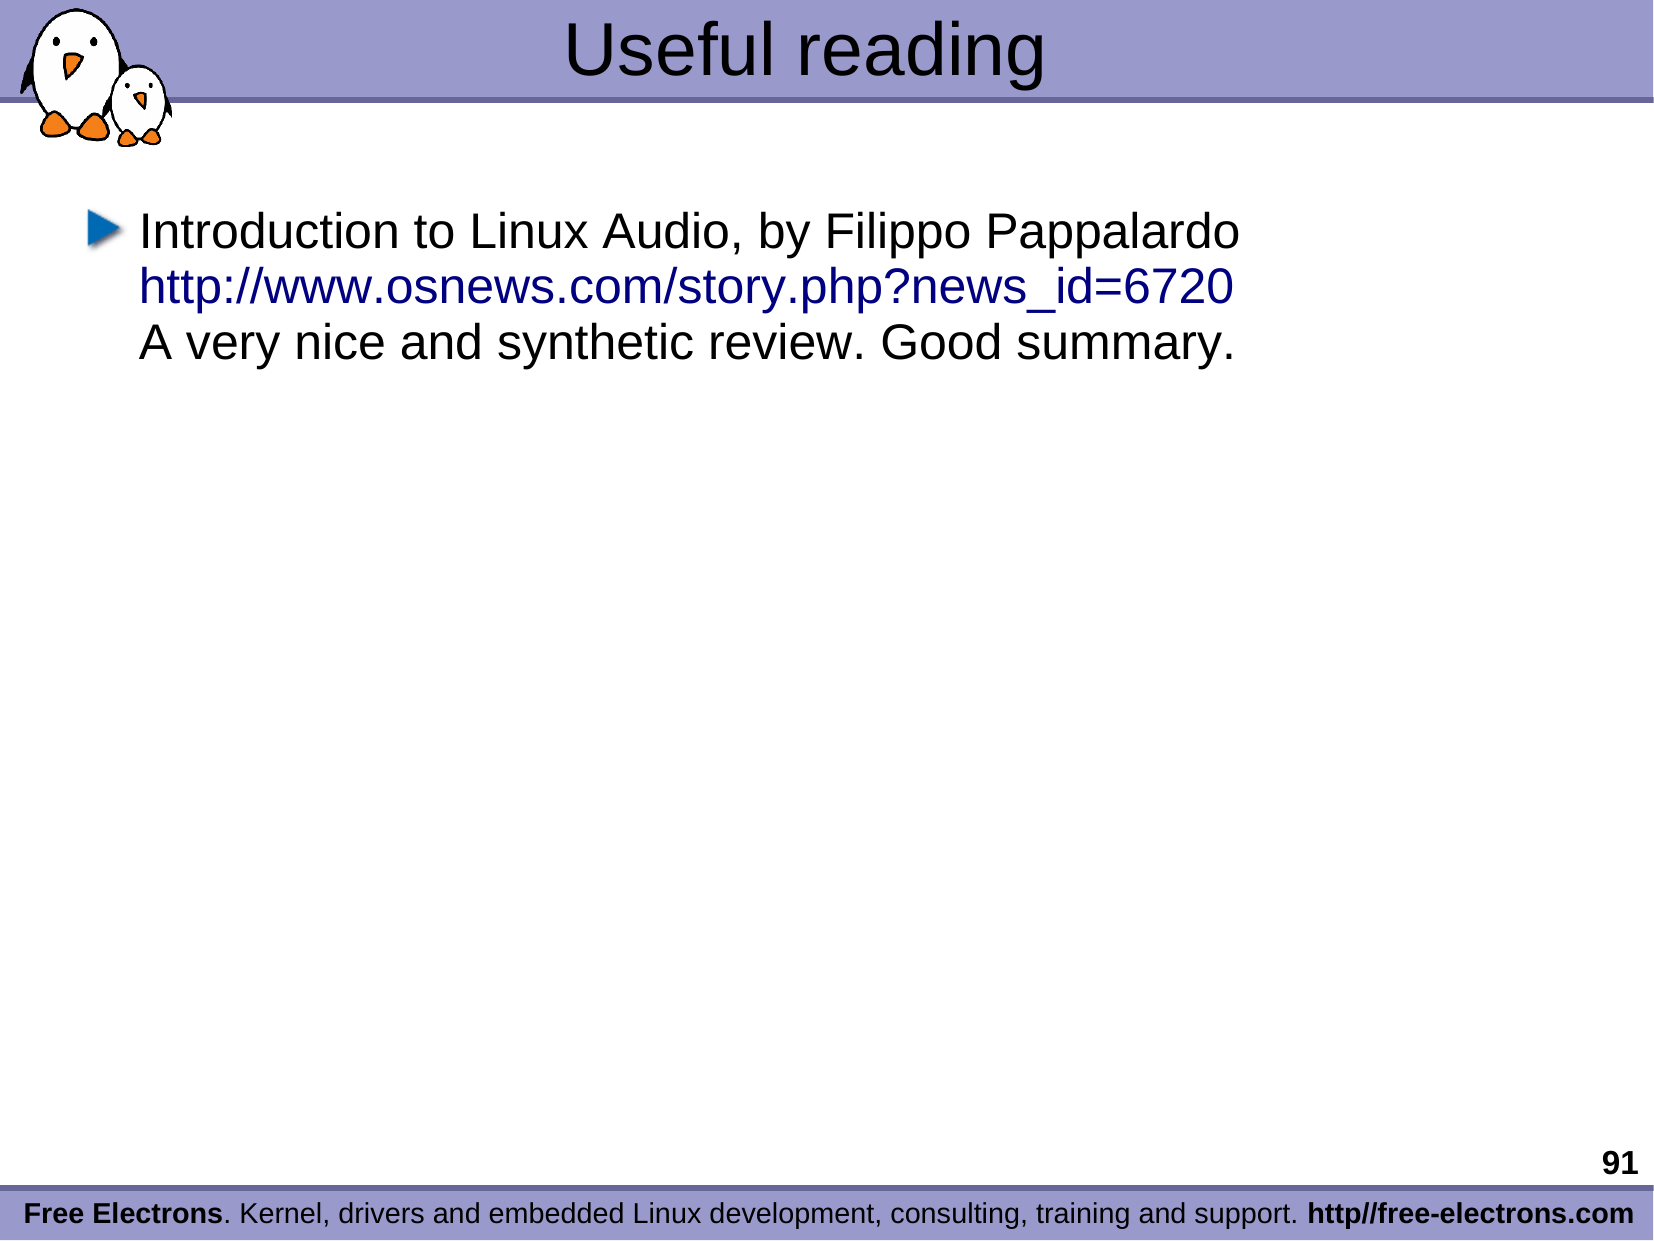

# Useful reading
Introduction to Linux Audio, by Filippo Pappalardo
http://www.osnews.com/story.php?news_id=6720
A very nice and synthetic review. Good summary.